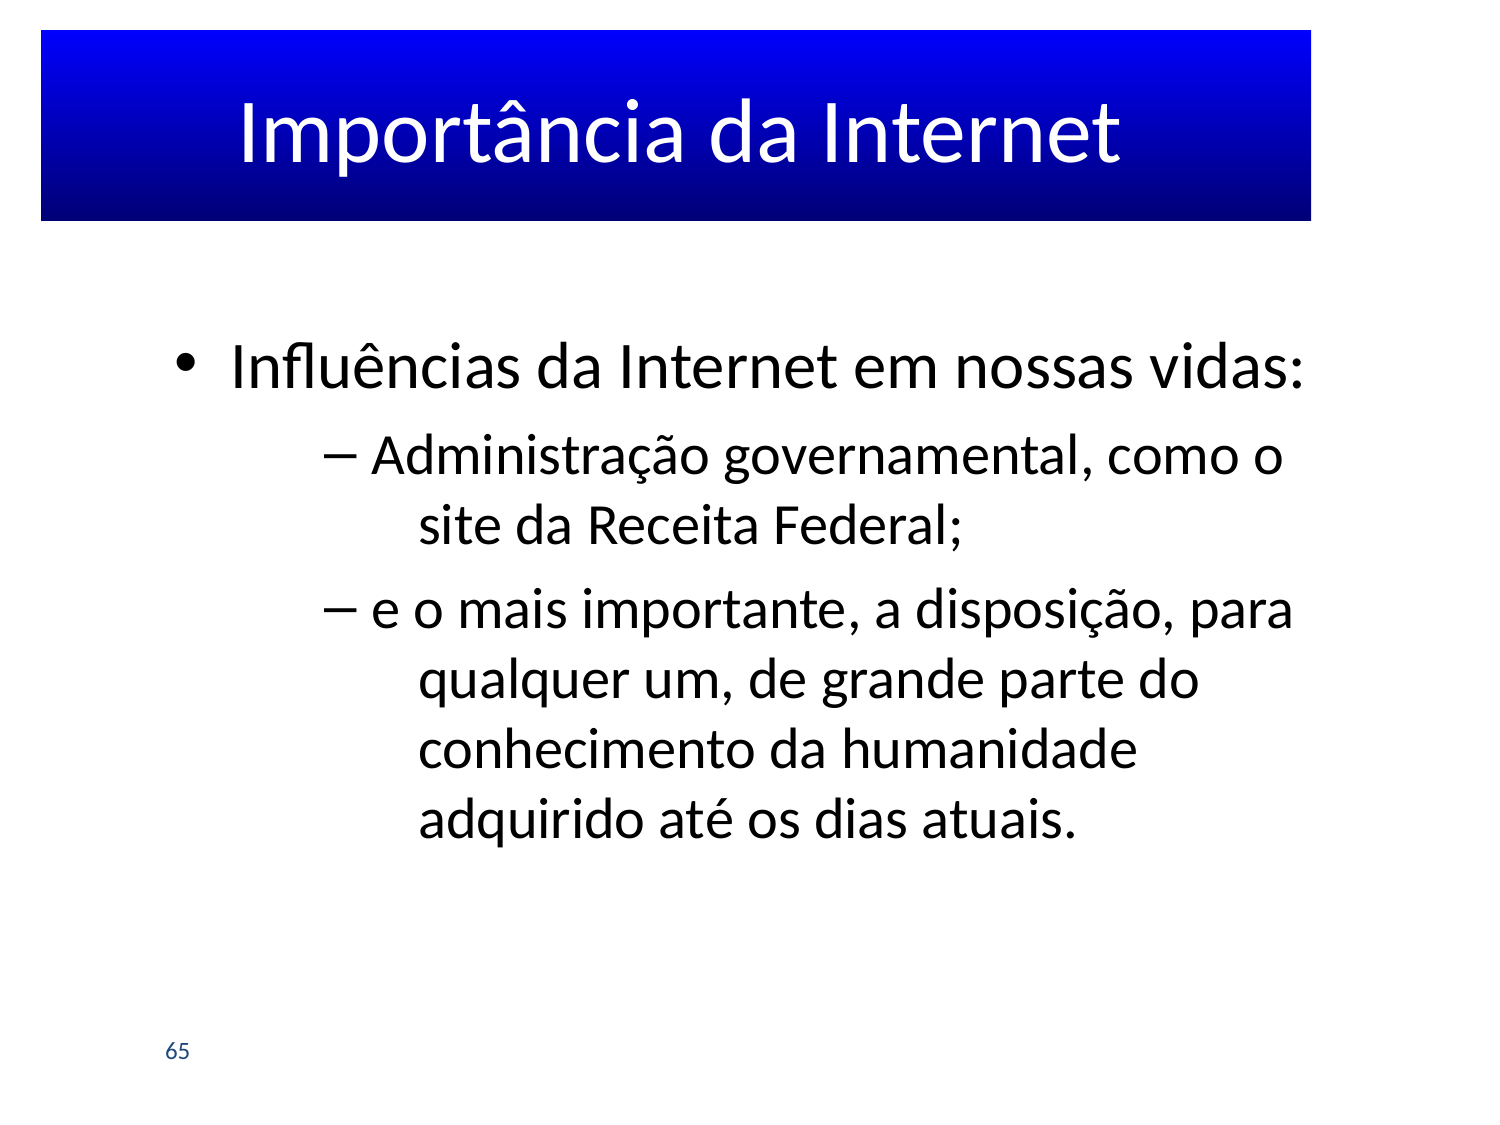

# Importância da Internet
Influências da Internet em nossas vidas:
Administração governamental, como o site da Receita Federal;
e o mais importante, a disposição, para qualquer um, de grande parte do conhecimento da humanidade adquirido até os dias atuais.